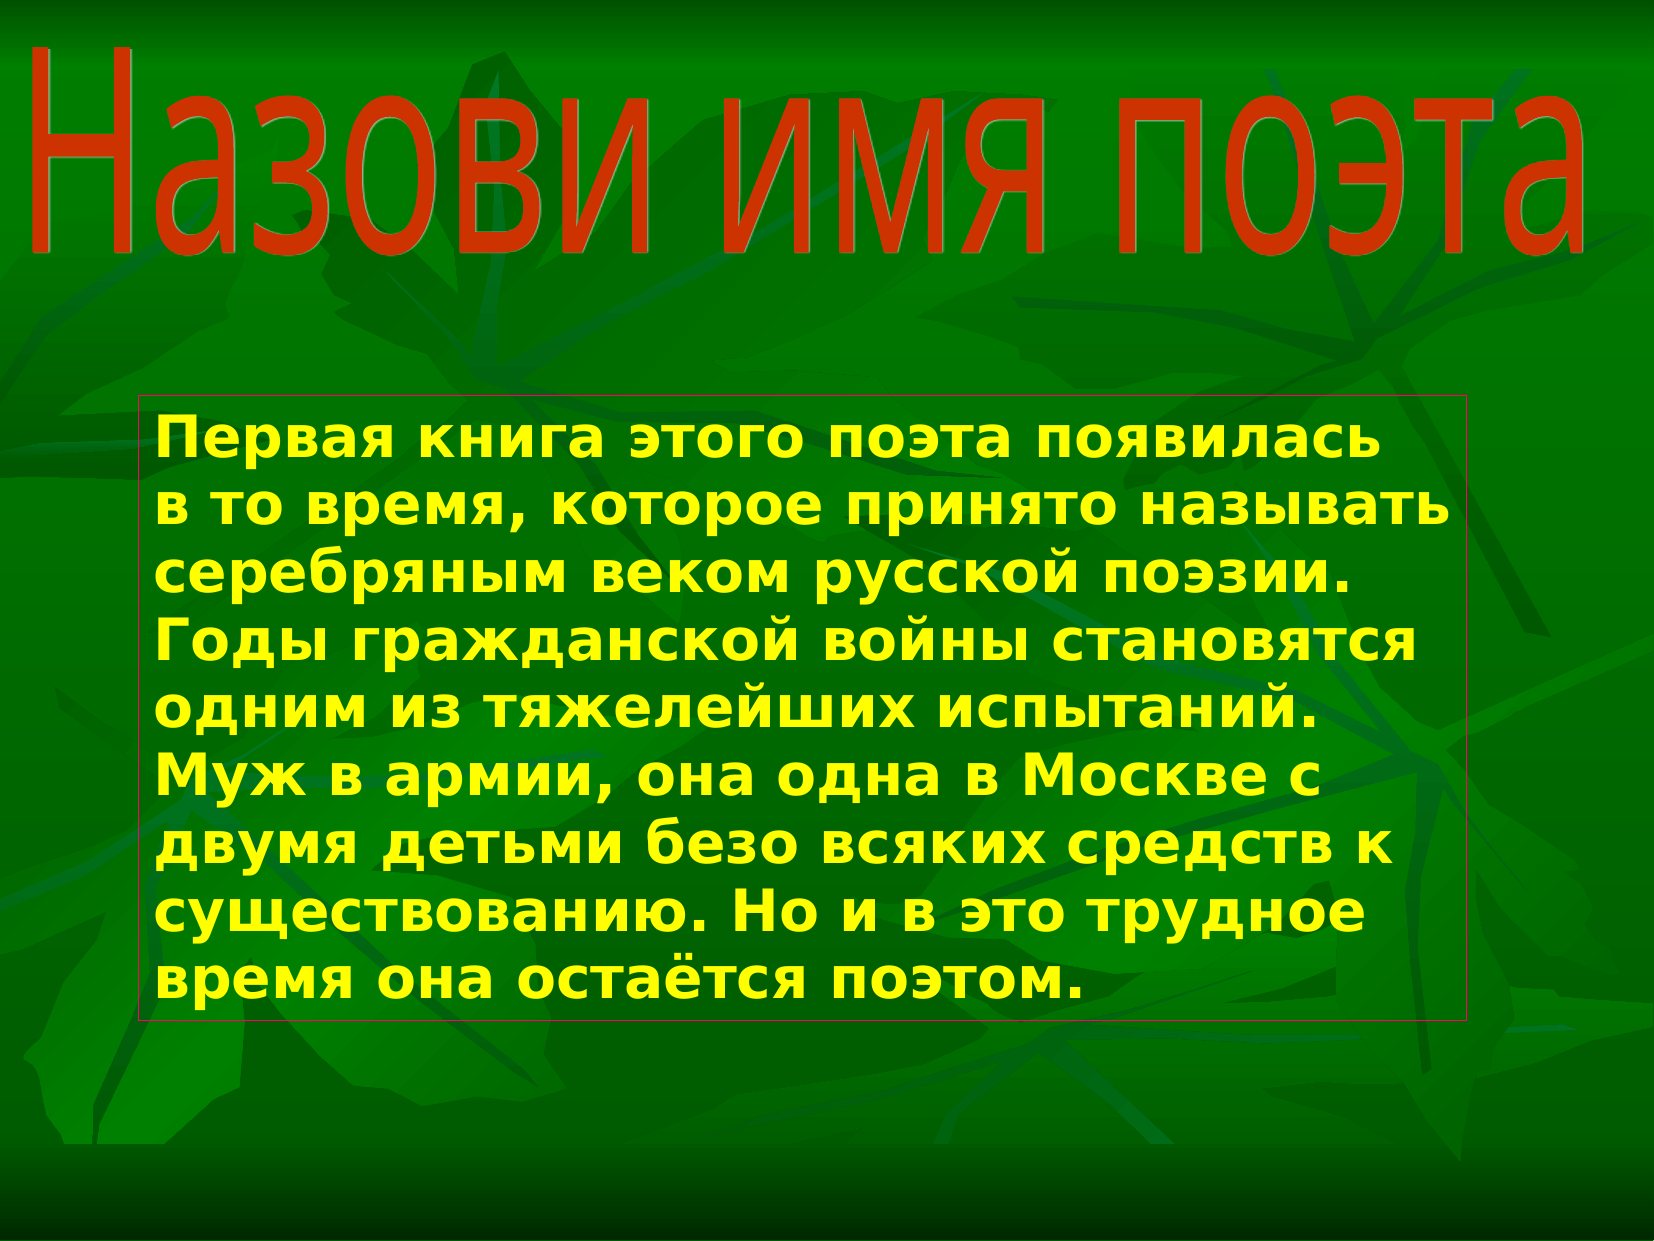

Назови имя поэта
Первая книга этого поэта появилась
в то время, которое принято называть
серебряным веком русской поэзии.
Годы гражданской войны становятся
одним из тяжелейших испытаний.
Муж в армии, она одна в Москве с
двумя детьми безо всяких средств к
существованию. Но и в это трудное
время она остаётся поэтом.